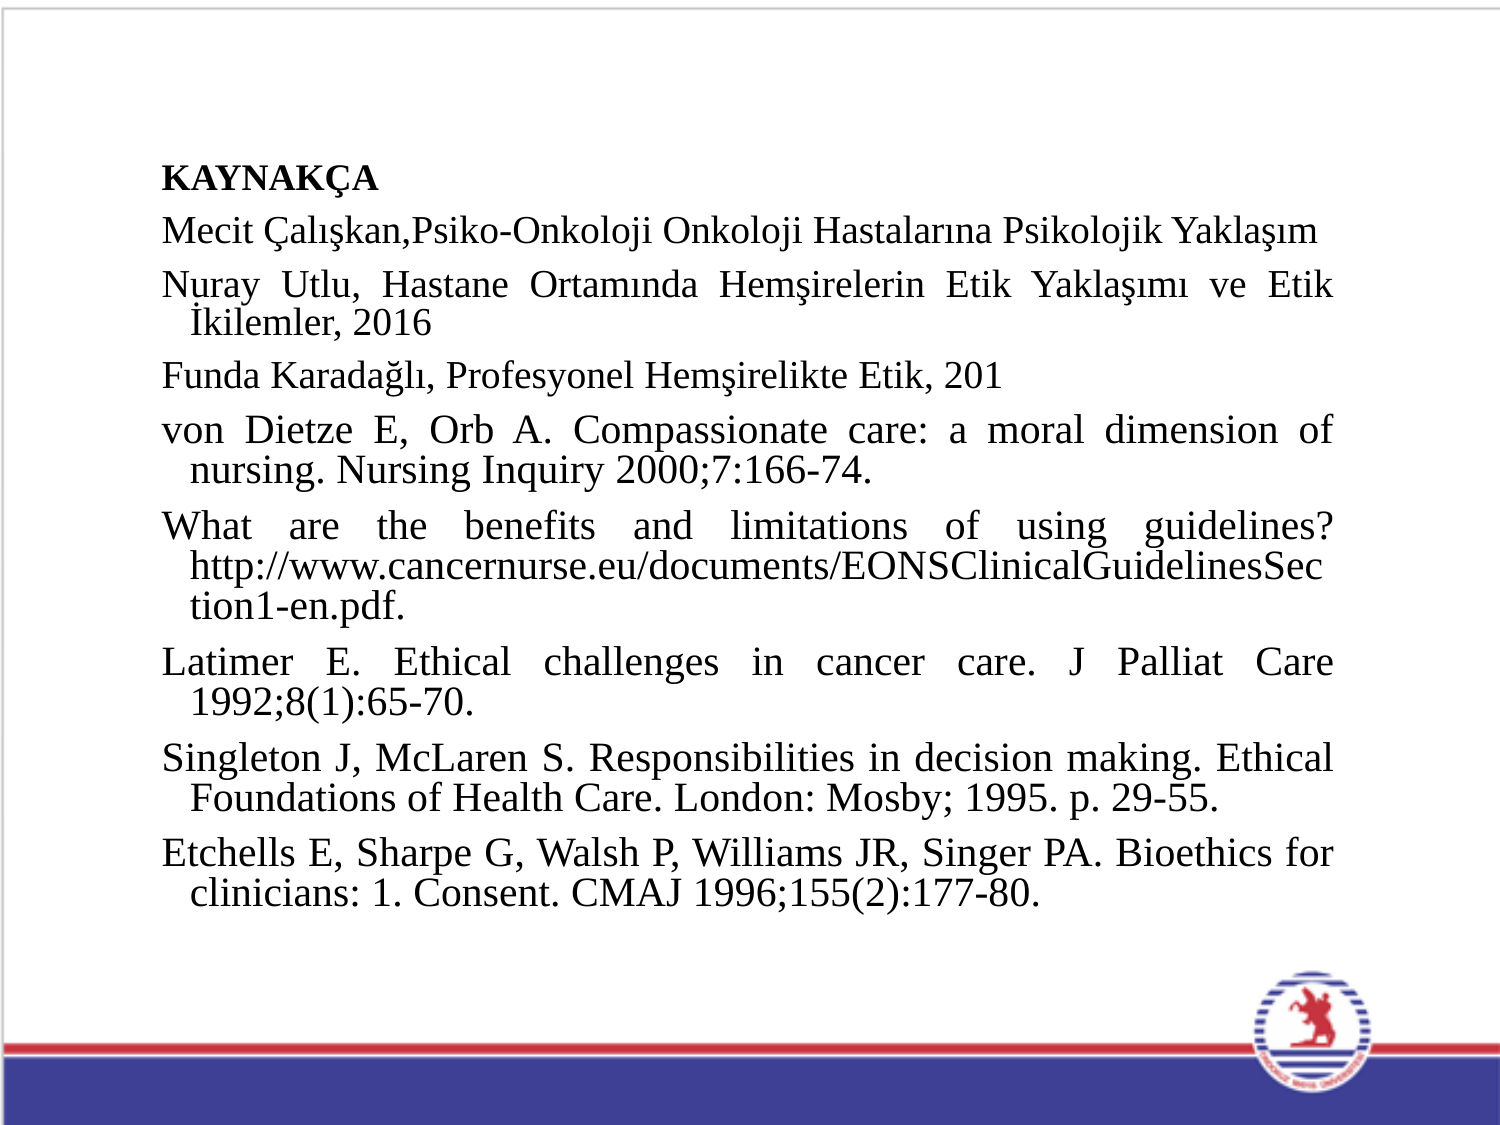

# KAYNAKÇA
Mecit Çalışkan,Psiko-Onkoloji Onkoloji Hastalarına Psikolojik Yaklaşım
Nuray Utlu, Hastane Ortamında Hemşirelerin Etik Yaklaşımı ve Etik İkilemler, 2016
Funda Karadağlı, Profesyonel Hemşirelikte Etik, 201
von Dietze E, Orb A. Compassionate care: a moral dimension of nursing. Nursing Inquiry 2000;7:166-74.
What are the benefits and limitations of using guidelines? http://www.cancernurse.eu/documents/EONSClinicalGuidelinesSection1-en.pdf.
Latimer E. Ethical challenges in cancer care. J Palliat Care 1992;8(1):65-70.
Singleton J, McLaren S. Responsibilities in decision making. Ethical Foundations of Health Care. London: Mosby; 1995. p. 29-55.
Etchells E, Sharpe G, Walsh P, Williams JR, Singer PA. Bioethics for clinicians: 1. Consent. CMAJ 1996;155(2):177-80.